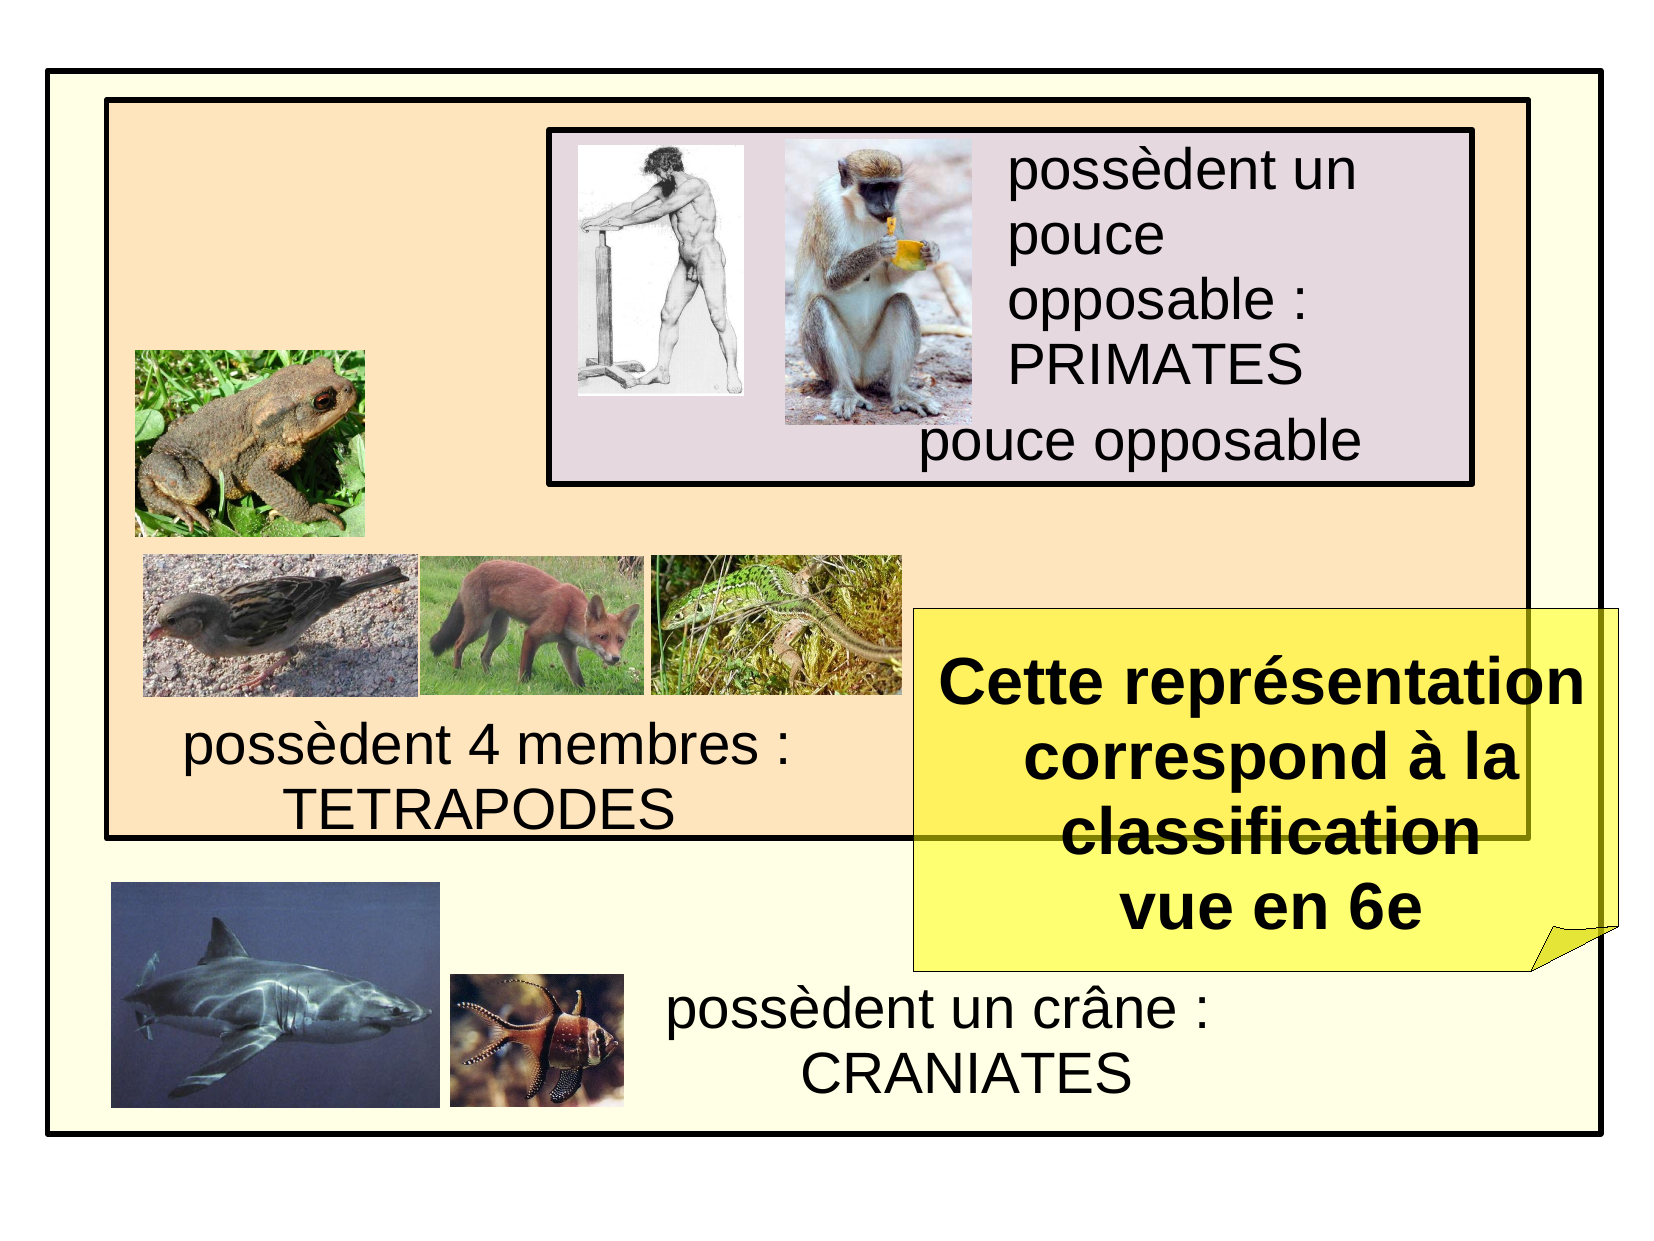

possèdent un pouce opposable :
PRIMATES
pouce opposable
Cette représentation
correspond à la
classification
vue en 6e
possèdent 4 membres : TETRAPODES
possèdent un crâne :
CRANIATES